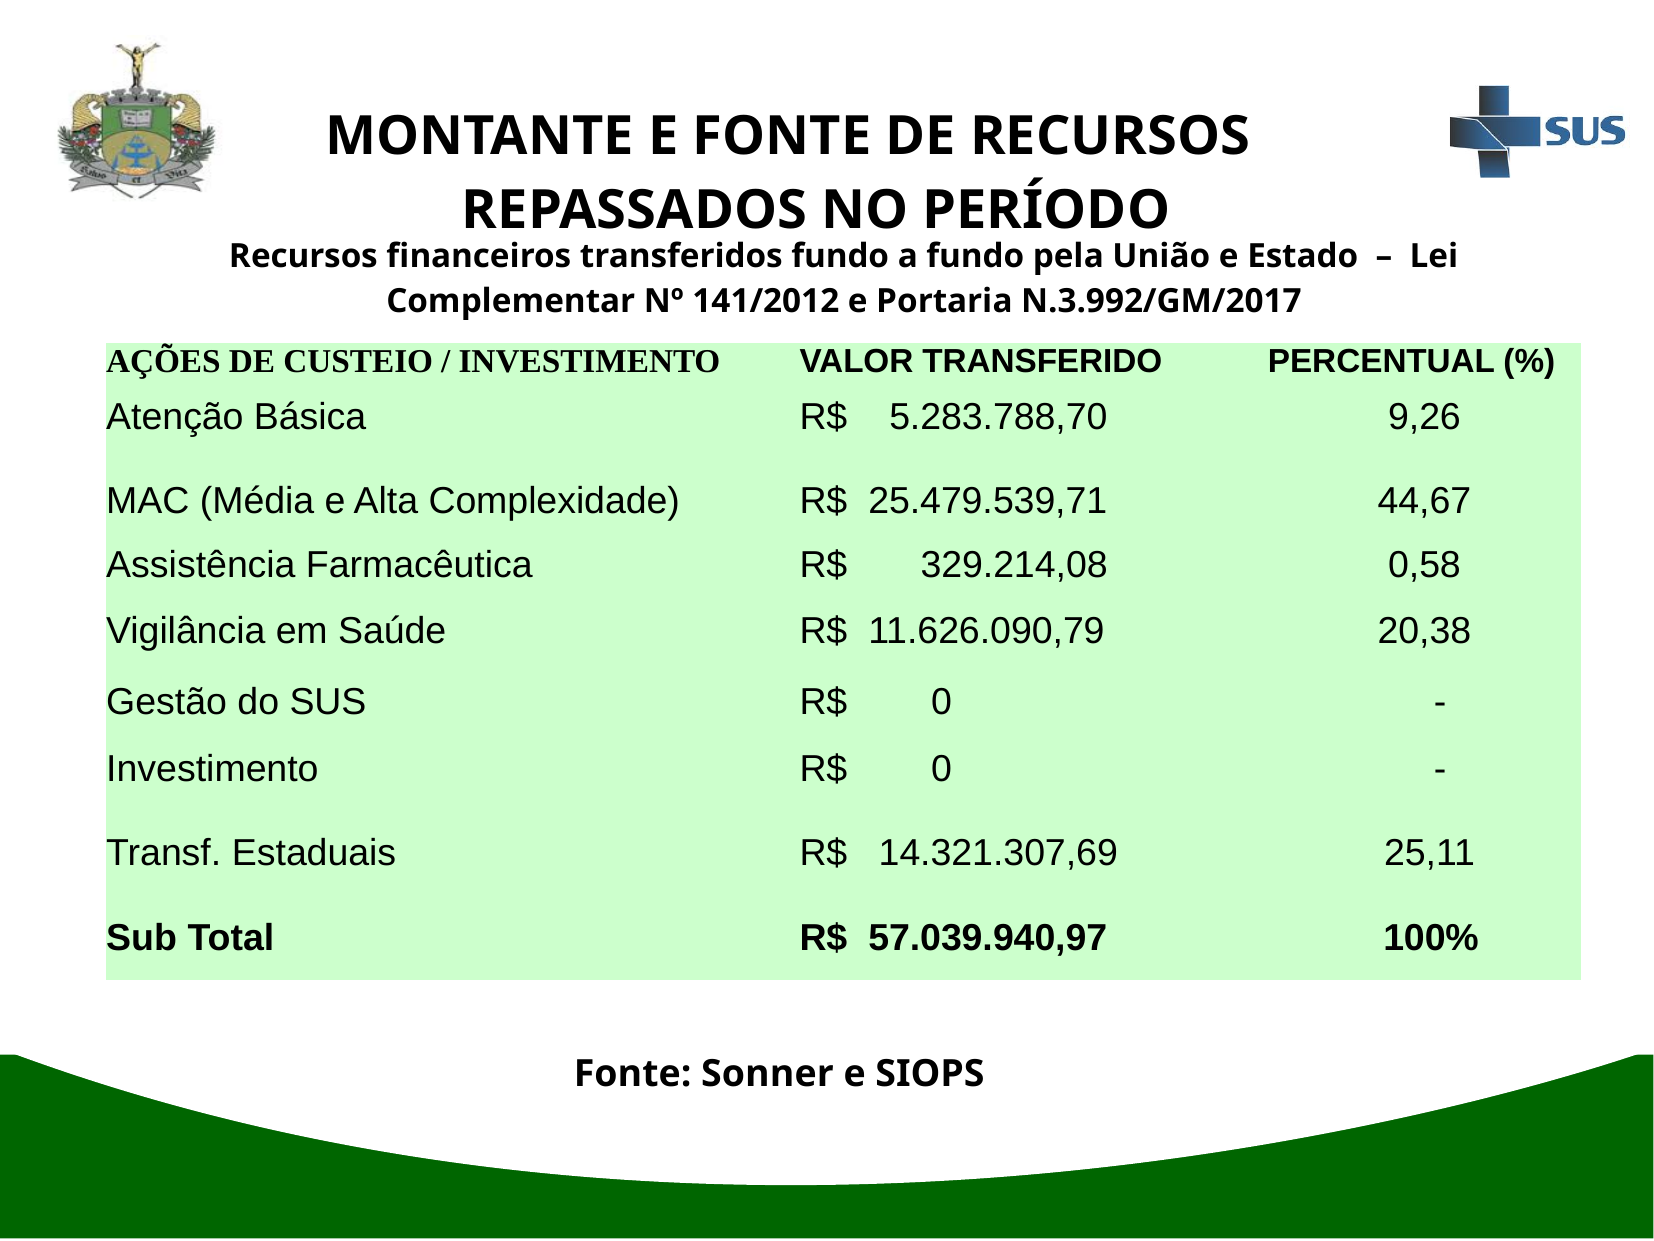

MONTANTE E FONTE DE RECURSOS REPASSADOS NO PERÍODO
Recursos financeiros transferidos fundo a fundo pela União e Estado – Lei Complementar Nº 141/2012 e Portaria N.3.992/GM/2017
| AÇÕES DE CUSTEIO / INVESTIMENTO | VALOR TRANSFERIDO | PERCENTUAL (%) |
| --- | --- | --- |
| Atenção Básica | R$ 5.283.788,70 | 9,26 |
| MAC (Média e Alta Complexidade) | R$ 25.479.539,71 | 44,67 |
| Assistência Farmacêutica | R$ 329.214,08 | 0,58 |
| Vigilância em Saúde | R$ 11.626.090,79 | 20,38 |
| Gestão do SUS | R$ 0 | - |
| Investimento | R$ 0 | - |
| Transf. Estaduais | R$ 14.321.307,69 | 25,11 |
| Sub Total | R$ 57.039.940,97 | 100% |
Fonte: Sonner e SIOPS